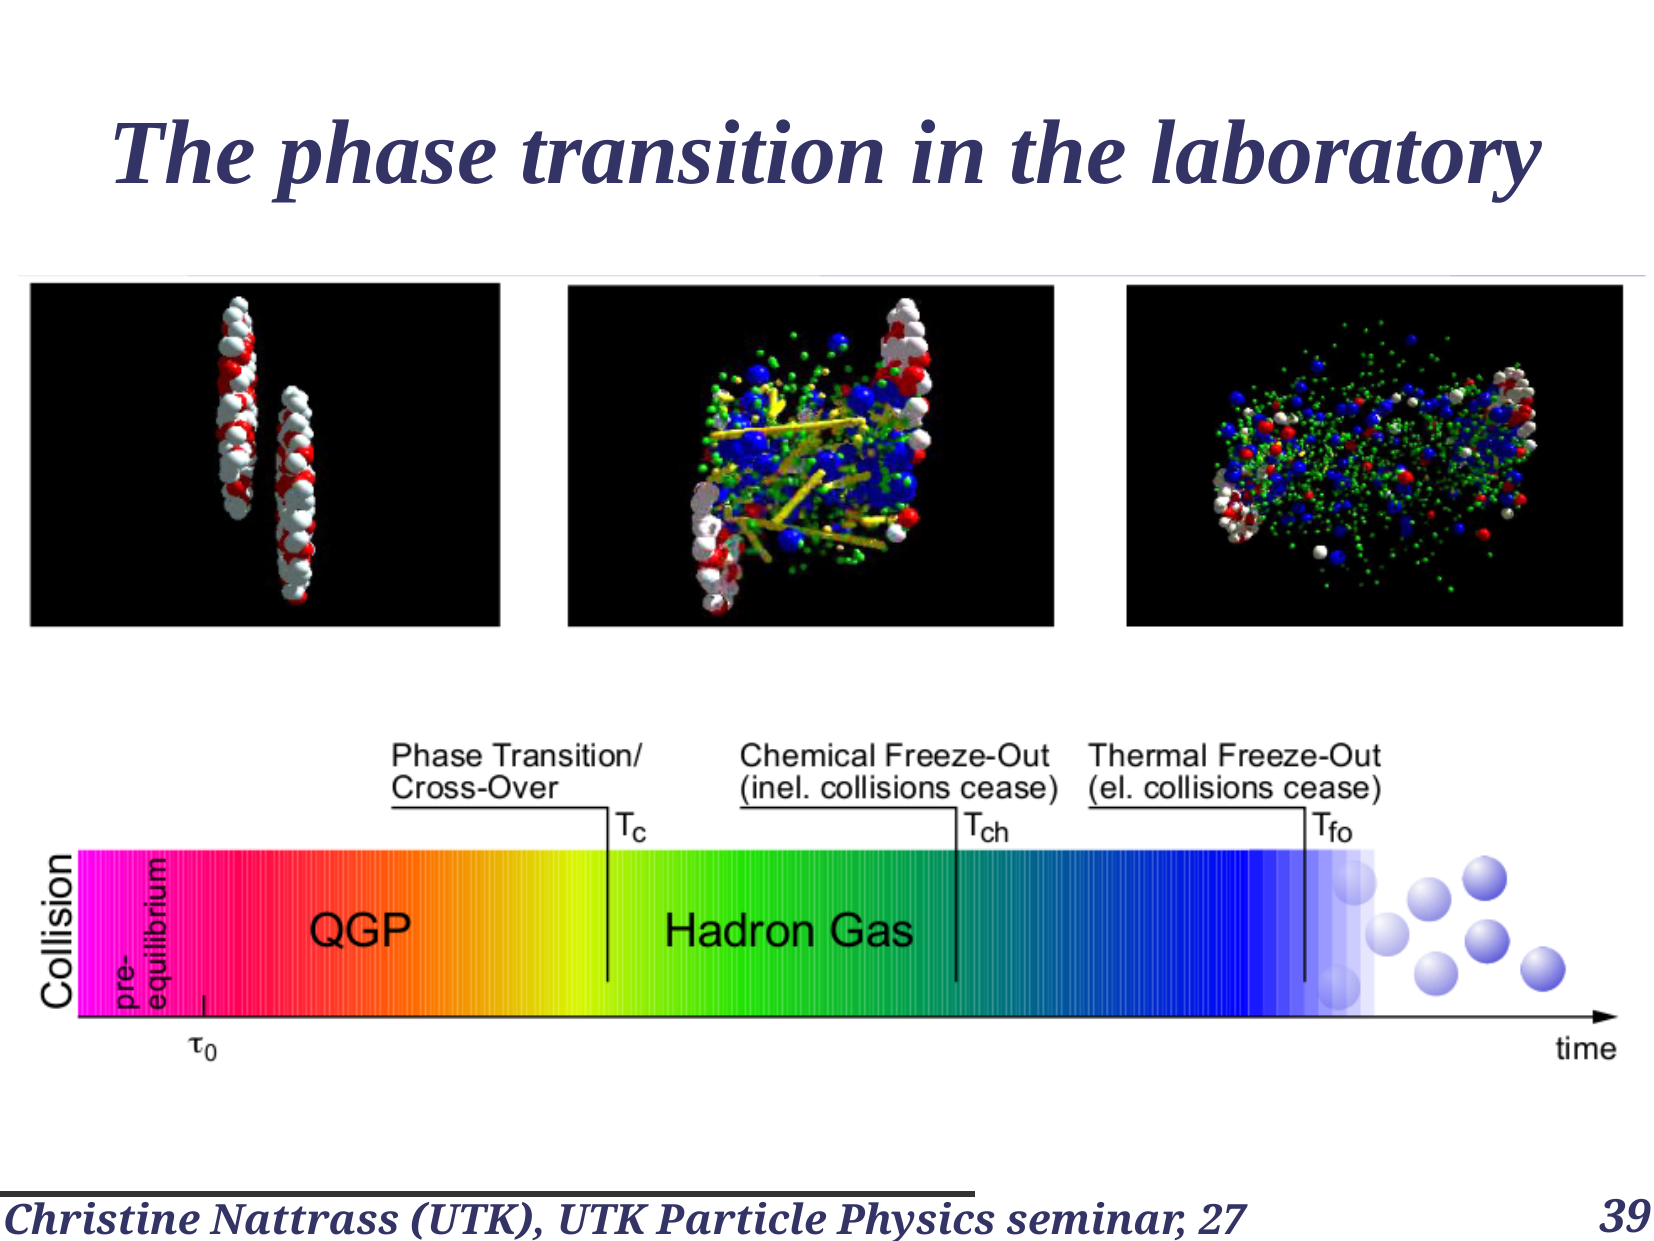

# The phase transition in the laboratory